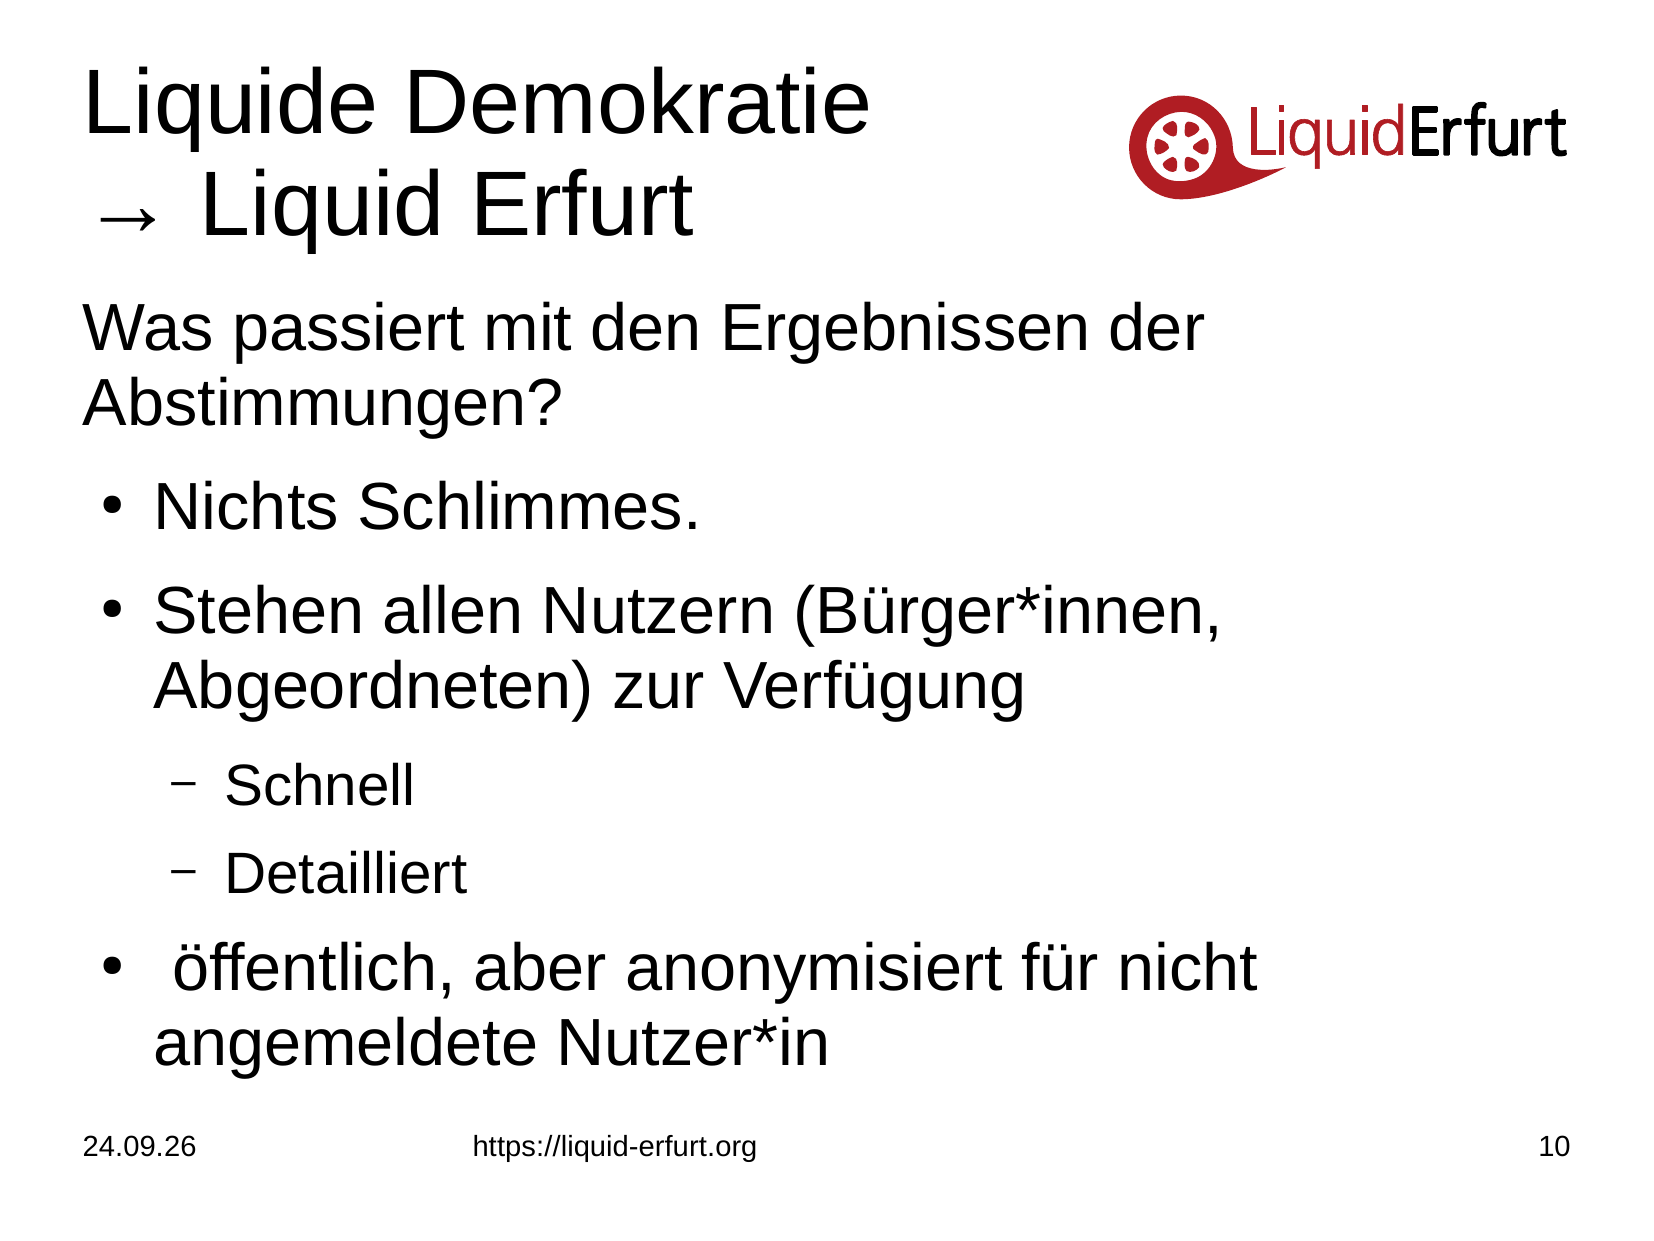

# Liquide Demokratie → Liquid Erfurt
Was passiert mit den Ergebnissen der Abstimmungen?
Nichts Schlimmes.
Stehen allen Nutzern (Bürger*innen, Abgeordneten) zur Verfügung
Schnell
Detailliert
 öffentlich, aber anonymisiert für nicht angemeldete Nutzer*in
https://liquid-erfurt.org
10